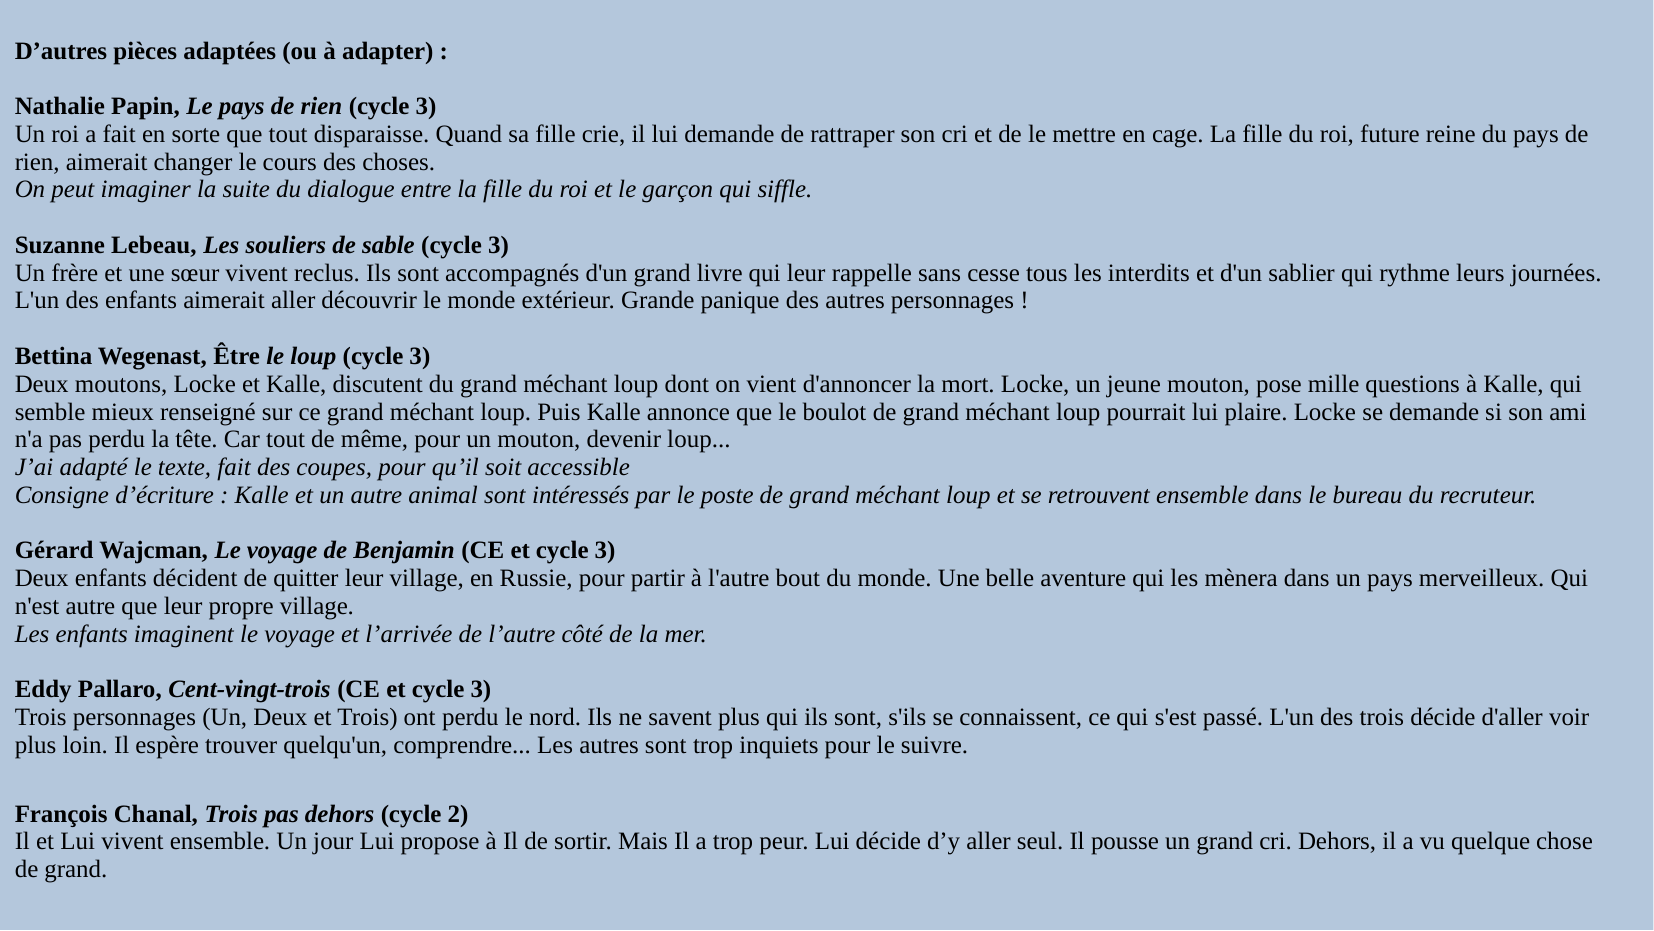

D’autres pièces adaptées (ou à adapter) :
Nathalie Papin, Le pays de rien (cycle 3)
Un roi a fait en sorte que tout disparaisse. Quand sa fille crie, il lui demande de rattraper son cri et de le mettre en cage. La fille du roi, future reine du pays de rien, aimerait changer le cours des choses.
On peut imaginer la suite du dialogue entre la fille du roi et le garçon qui siffle.
Suzanne Lebeau, Les souliers de sable (cycle 3)
Un frère et une sœur vivent reclus. Ils sont accompagnés d'un grand livre qui leur rappelle sans cesse tous les interdits et d'un sablier qui rythme leurs journées. L'un des enfants aimerait aller découvrir le monde extérieur. Grande panique des autres personnages !
Bettina Wegenast, Être le loup (cycle 3)
Deux moutons, Locke et Kalle, discutent du grand méchant loup dont on vient d'annoncer la mort. Locke, un jeune mouton, pose mille questions à Kalle, qui semble mieux renseigné sur ce grand méchant loup. Puis Kalle annonce que le boulot de grand méchant loup pourrait lui plaire. Locke se demande si son ami n'a pas perdu la tête. Car tout de même, pour un mouton, devenir loup...
J’ai adapté le texte, fait des coupes, pour qu’il soit accessible
Consigne d’écriture : Kalle et un autre animal sont intéressés par le poste de grand méchant loup et se retrouvent ensemble dans le bureau du recruteur.
Gérard Wajcman, Le voyage de Benjamin (CE et cycle 3)
Deux enfants décident de quitter leur village, en Russie, pour partir à l'autre bout du monde. Une belle aventure qui les mènera dans un pays merveilleux. Qui n'est autre que leur propre village.
Les enfants imaginent le voyage et l’arrivée de l’autre côté de la mer.
Eddy Pallaro, Cent-vingt-trois (CE et cycle 3)
Trois personnages (Un, Deux et Trois) ont perdu le nord. Ils ne savent plus qui ils sont, s'ils se connaissent, ce qui s'est passé. L'un des trois décide d'aller voir plus loin. Il espère trouver quelqu'un, comprendre... Les autres sont trop inquiets pour le suivre.
François Chanal, Trois pas dehors (cycle 2)
Il et Lui vivent ensemble. Un jour Lui propose à Il de sortir. Mais Il a trop peur. Lui décide d’y aller seul. Il pousse un grand cri. Dehors, il a vu quelque chose de grand.